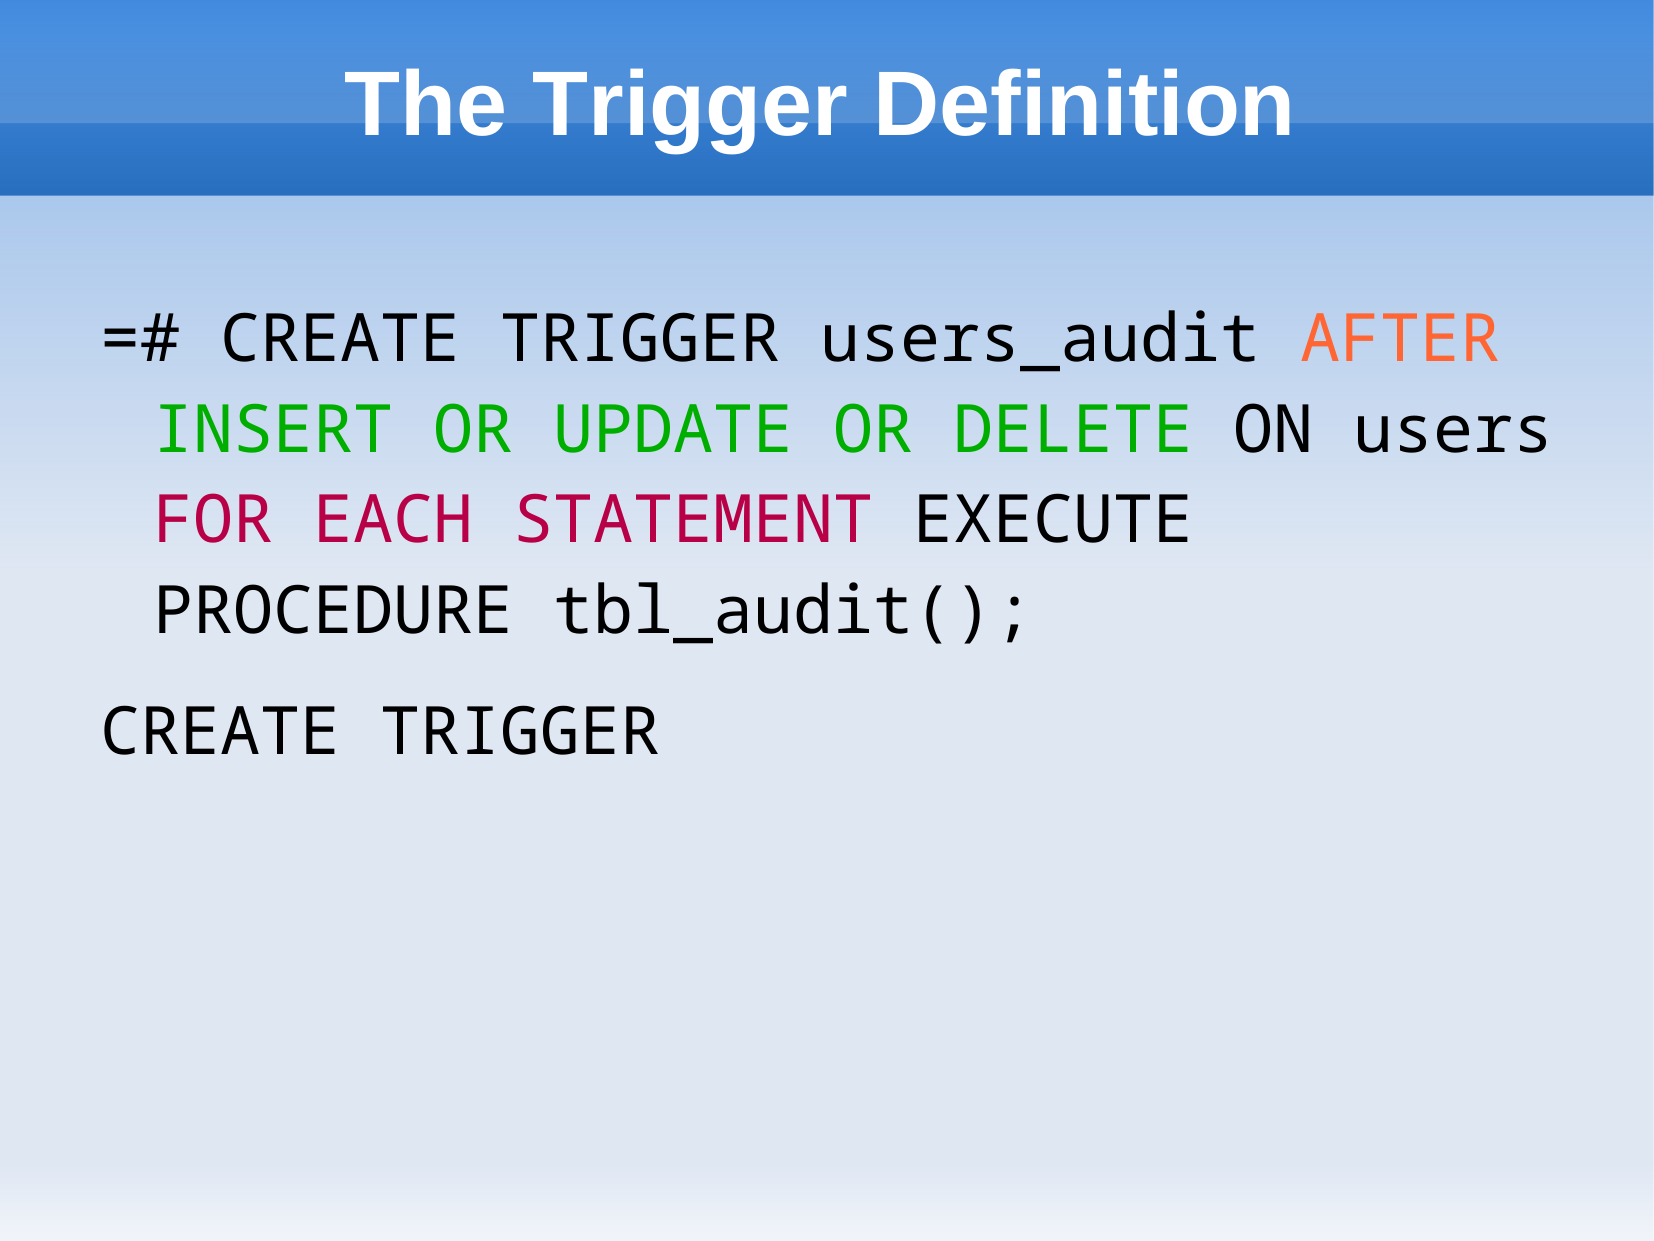

# The Trigger Definition
=# CREATE TRIGGER users_audit AFTER INSERT OR UPDATE OR DELETE ON users FOR EACH STATEMENT EXECUTE PROCEDURE tbl_audit();
CREATE TRIGGER